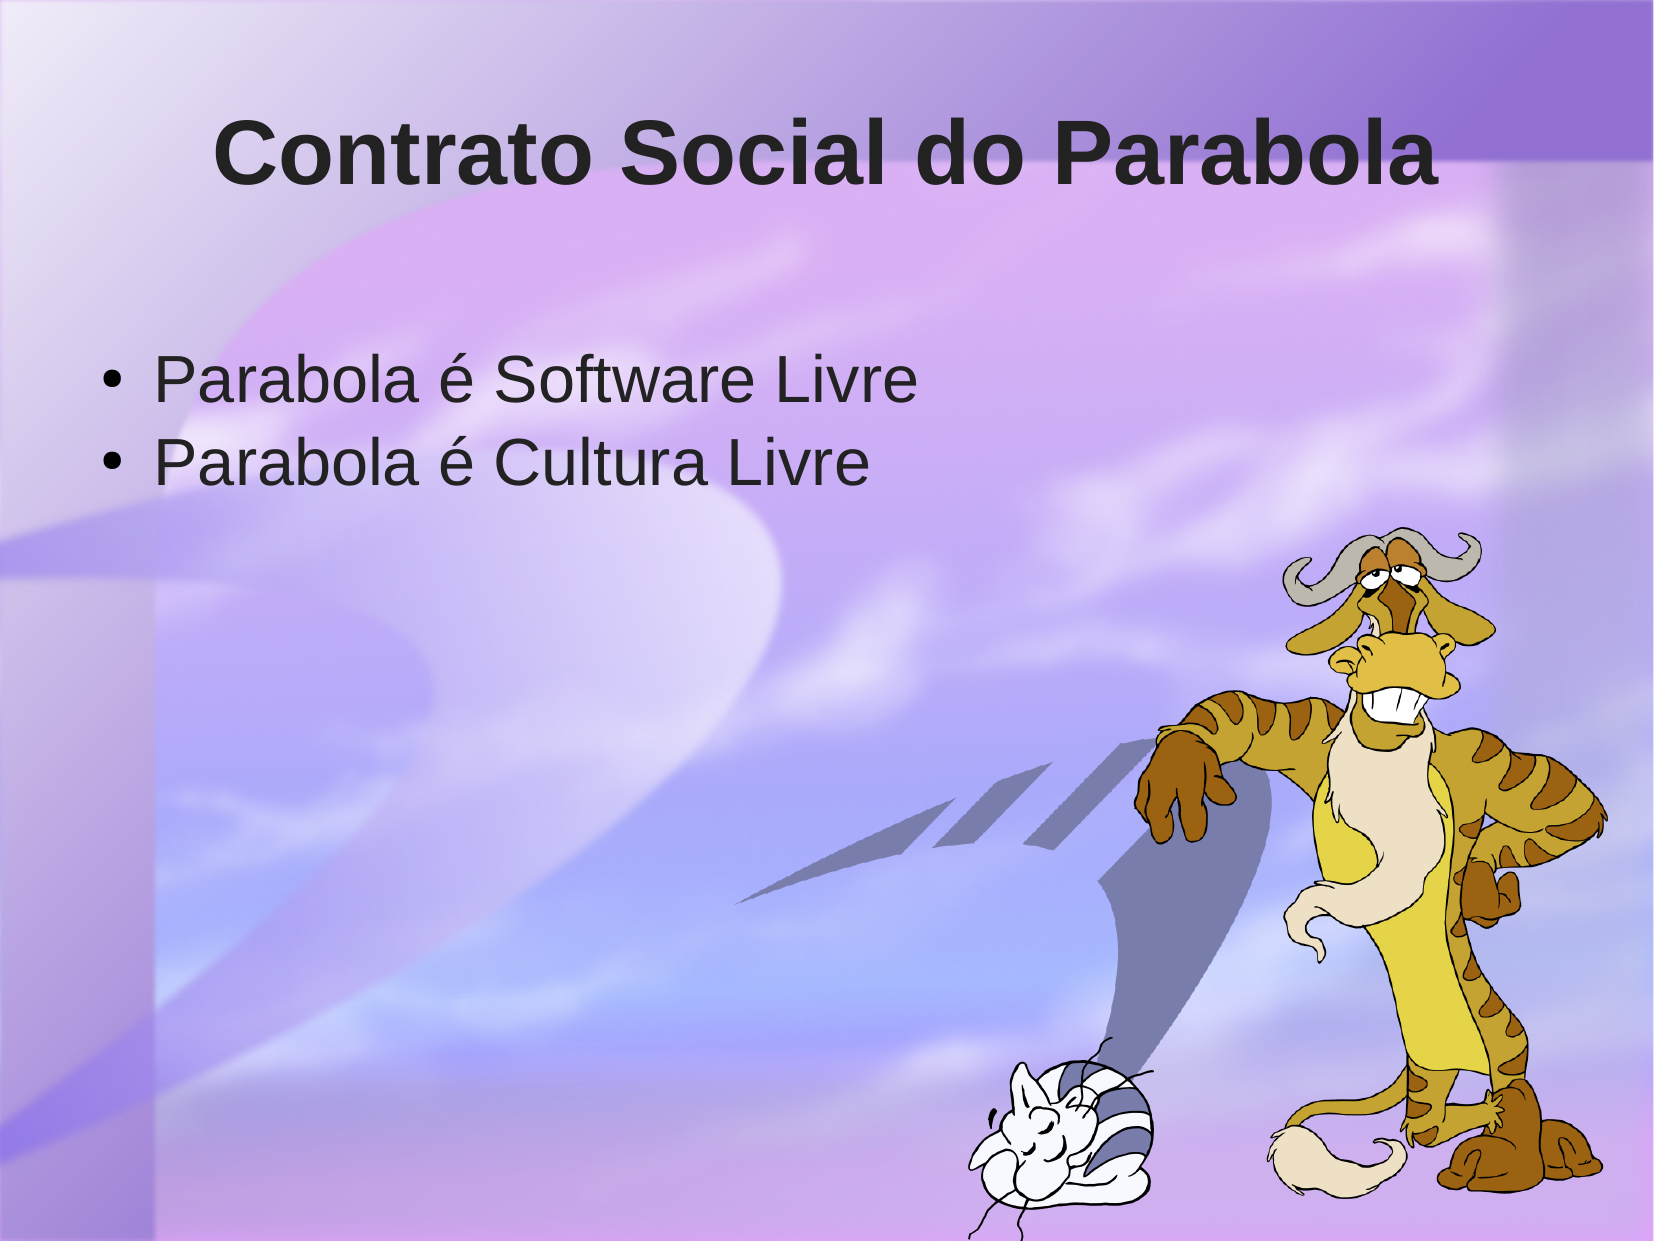

# Contrato Social do Parabola
Parabola é Software Livre
Parabola é Cultura Livre